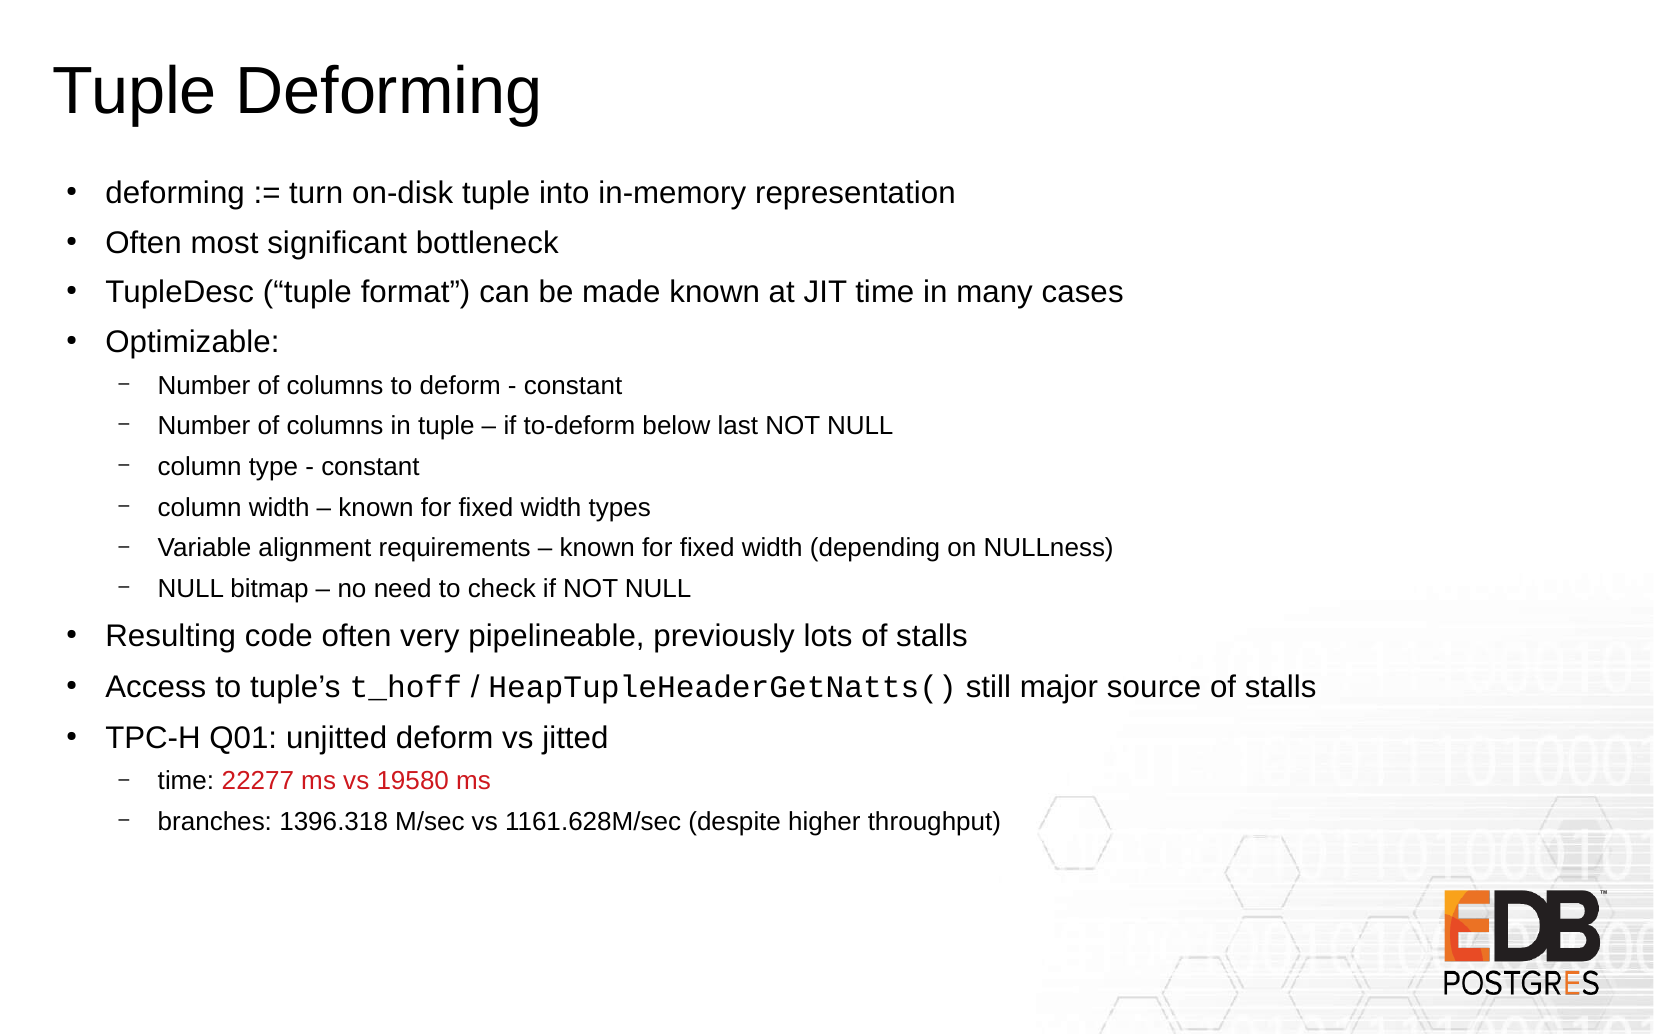

# Tuple Deforming
deforming := turn on-disk tuple into in-memory representation
Often most significant bottleneck
TupleDesc (“tuple format”) can be made known at JIT time in many cases
Optimizable:
Number of columns to deform - constant
Number of columns in tuple – if to-deform below last NOT NULL
column type - constant
column width – known for fixed width types
Variable alignment requirements – known for fixed width (depending on NULLness)
NULL bitmap – no need to check if NOT NULL
Resulting code often very pipelineable, previously lots of stalls
Access to tuple’s t_hoff / HeapTupleHeaderGetNatts() still major source of stalls
TPC-H Q01: unjitted deform vs jitted
time: 22277 ms vs 19580 ms
branches: 1396.318 M/sec vs 1161.628M/sec (despite higher throughput)